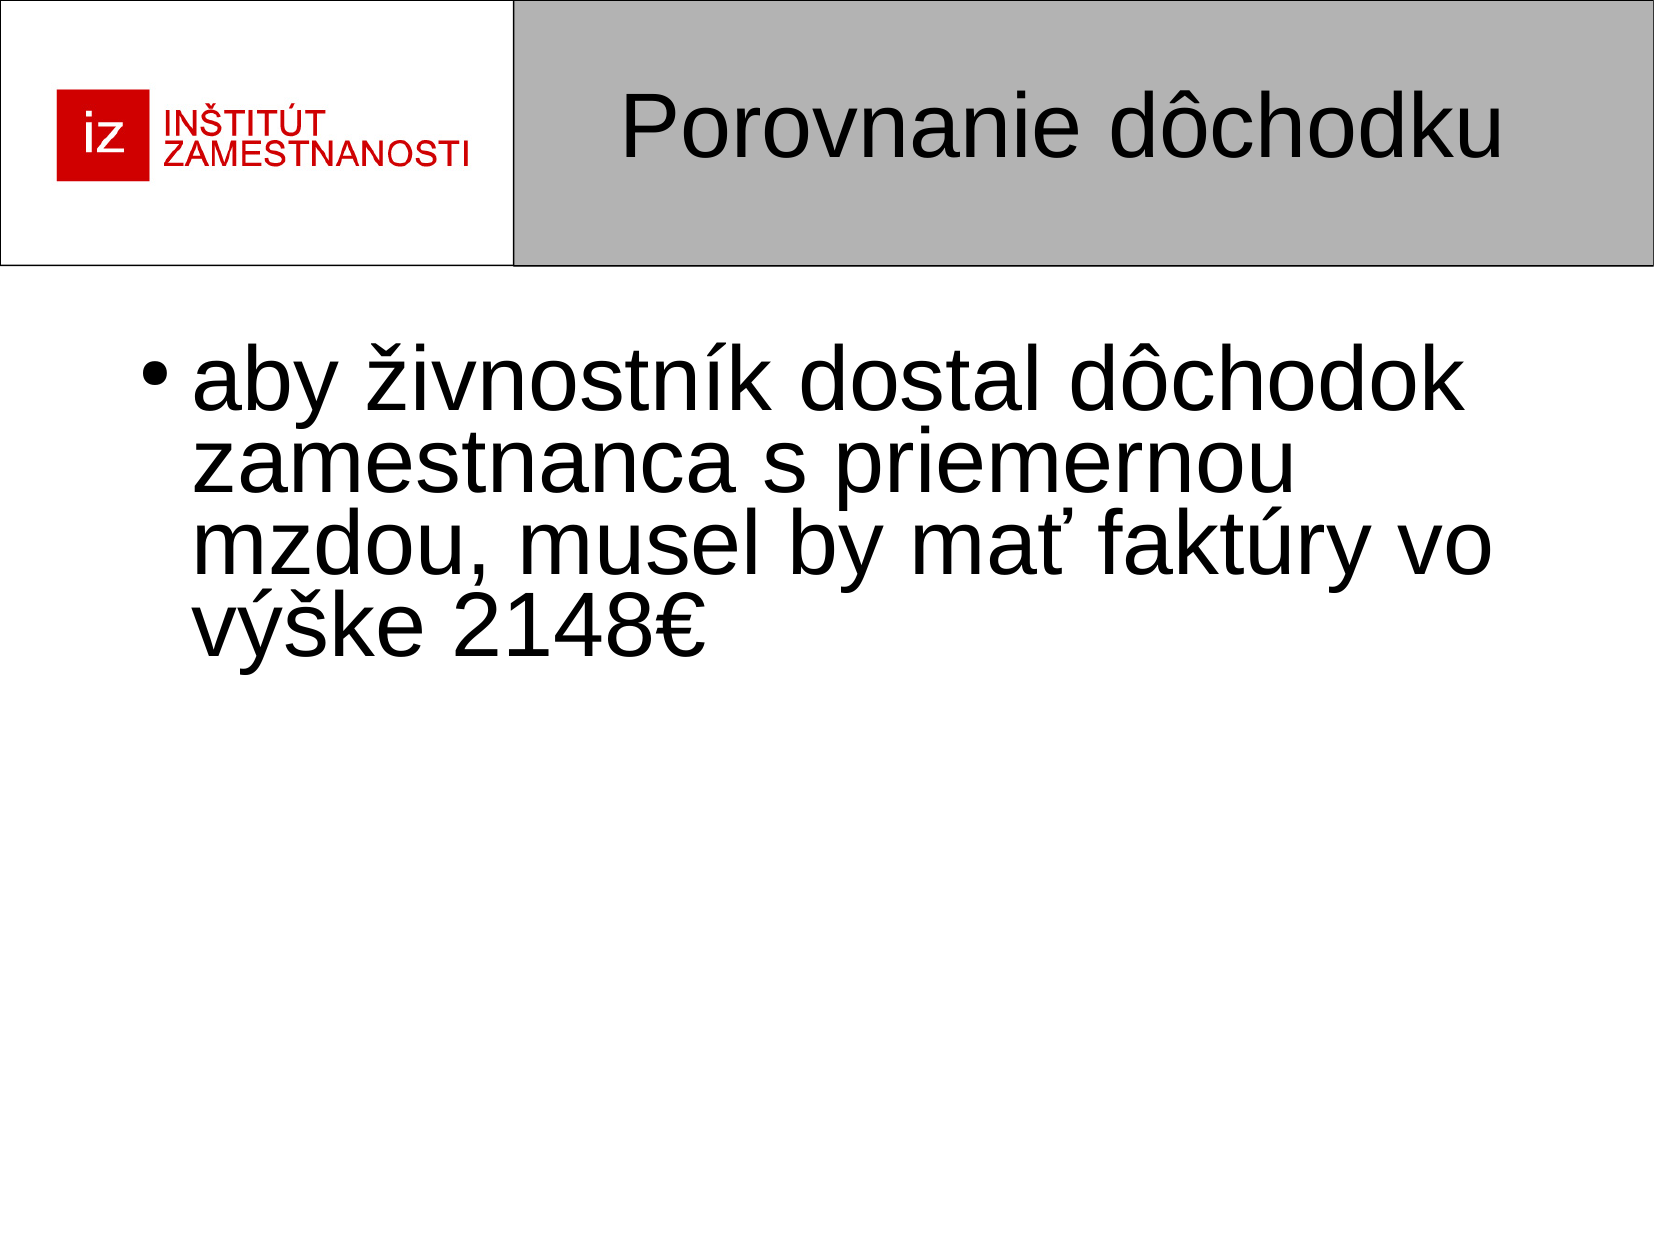

# Porovnanie dôchodku
aby živnostník dostal dôchodok zamestnanca s priemernou mzdou, musel by mať faktúry vo výške 2148€